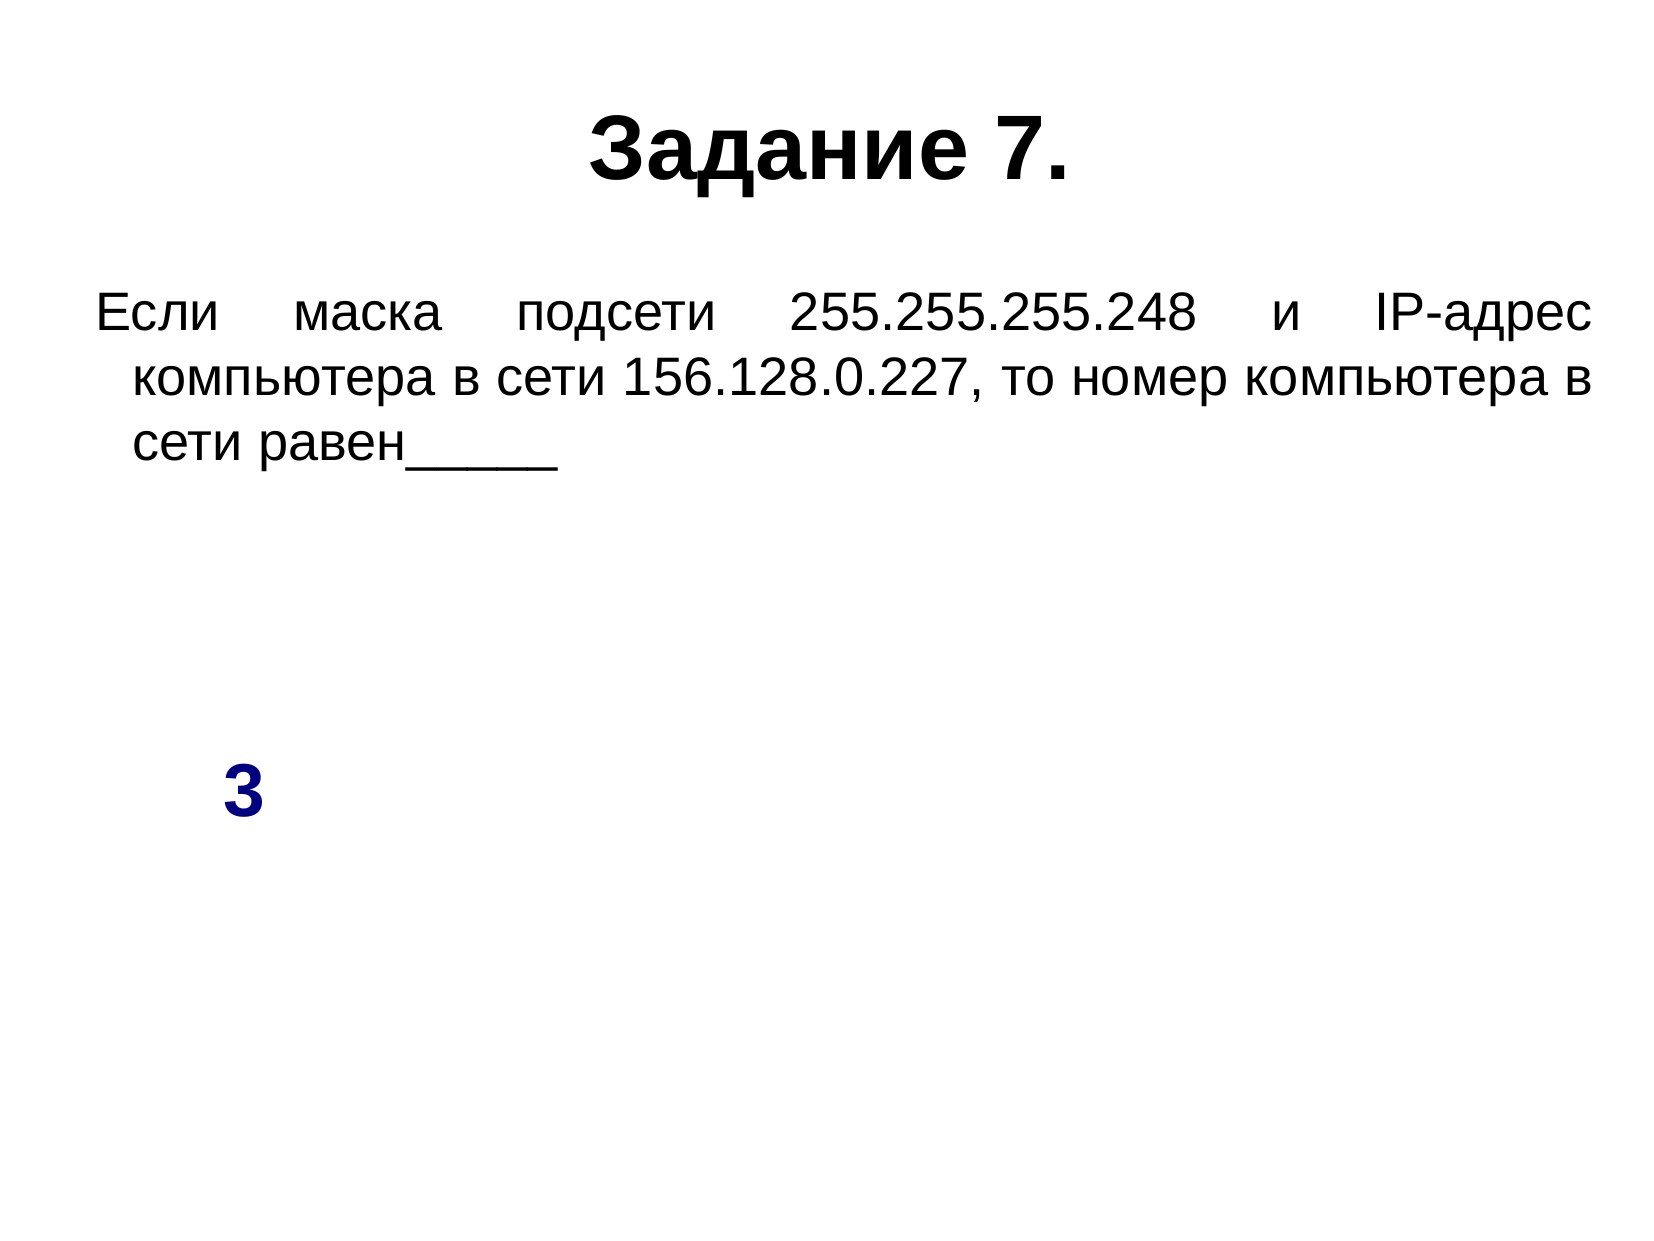

# Задание 7.
Если маска подсети 255.255.255.248 и IP-адрес компьютера в сети 156.128.0.227, то номер компьютера в сети равен_____
 	3